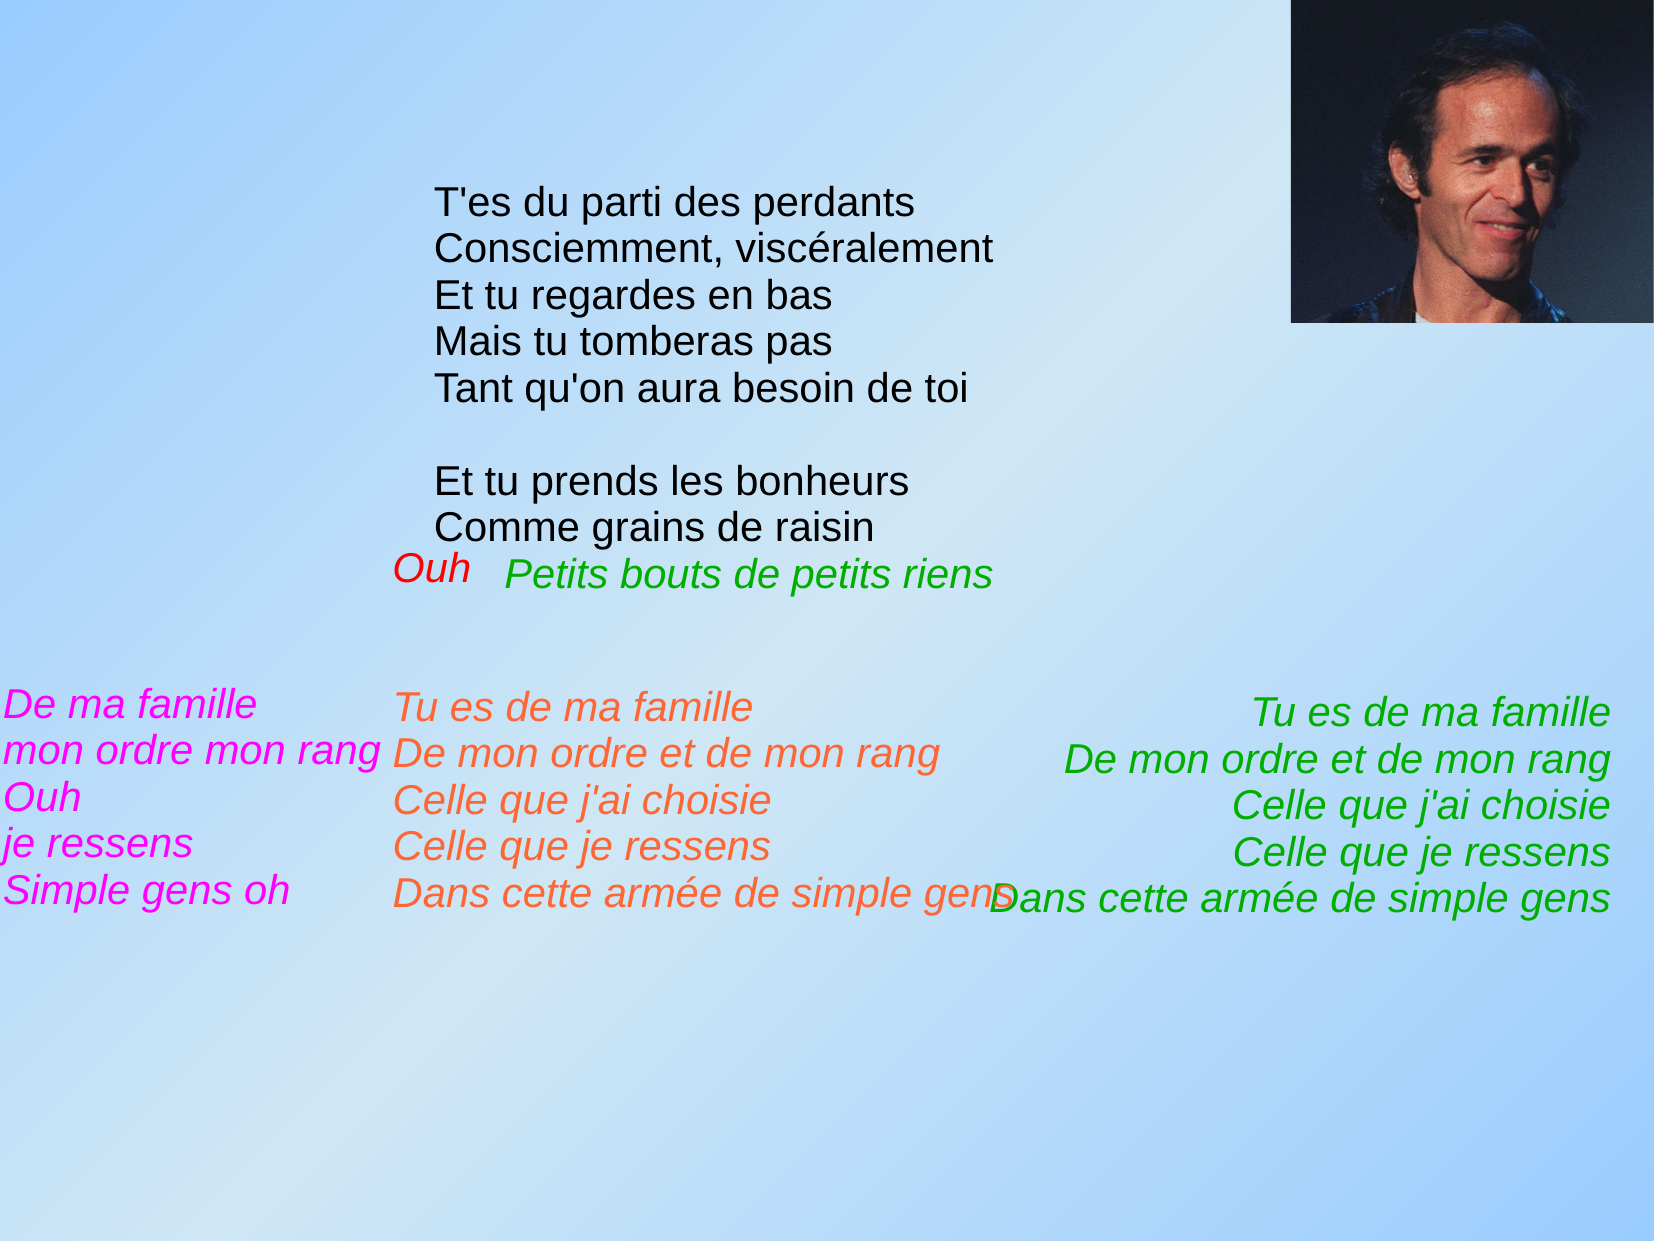

T'es du parti des perdants
Consciemment, viscéralement
Et tu regardes en bas
Mais tu tomberas pas
Tant qu'on aura besoin de toi
Et tu prends les bonheurs
Comme grains de raisin
Petits bouts de petits riens
Ouh
Tu es de ma famille
De mon ordre et de mon rang
Celle que j'ai choisie
Celle que je ressens
Dans cette armée de simple gens
De ma famille
mon ordre mon rang
Ouh
je ressens
Simple gens oh
Tu es de ma famille
De mon ordre et de mon rang
Celle que j'ai choisie
Celle que je ressens
Dans cette armée de simple gens